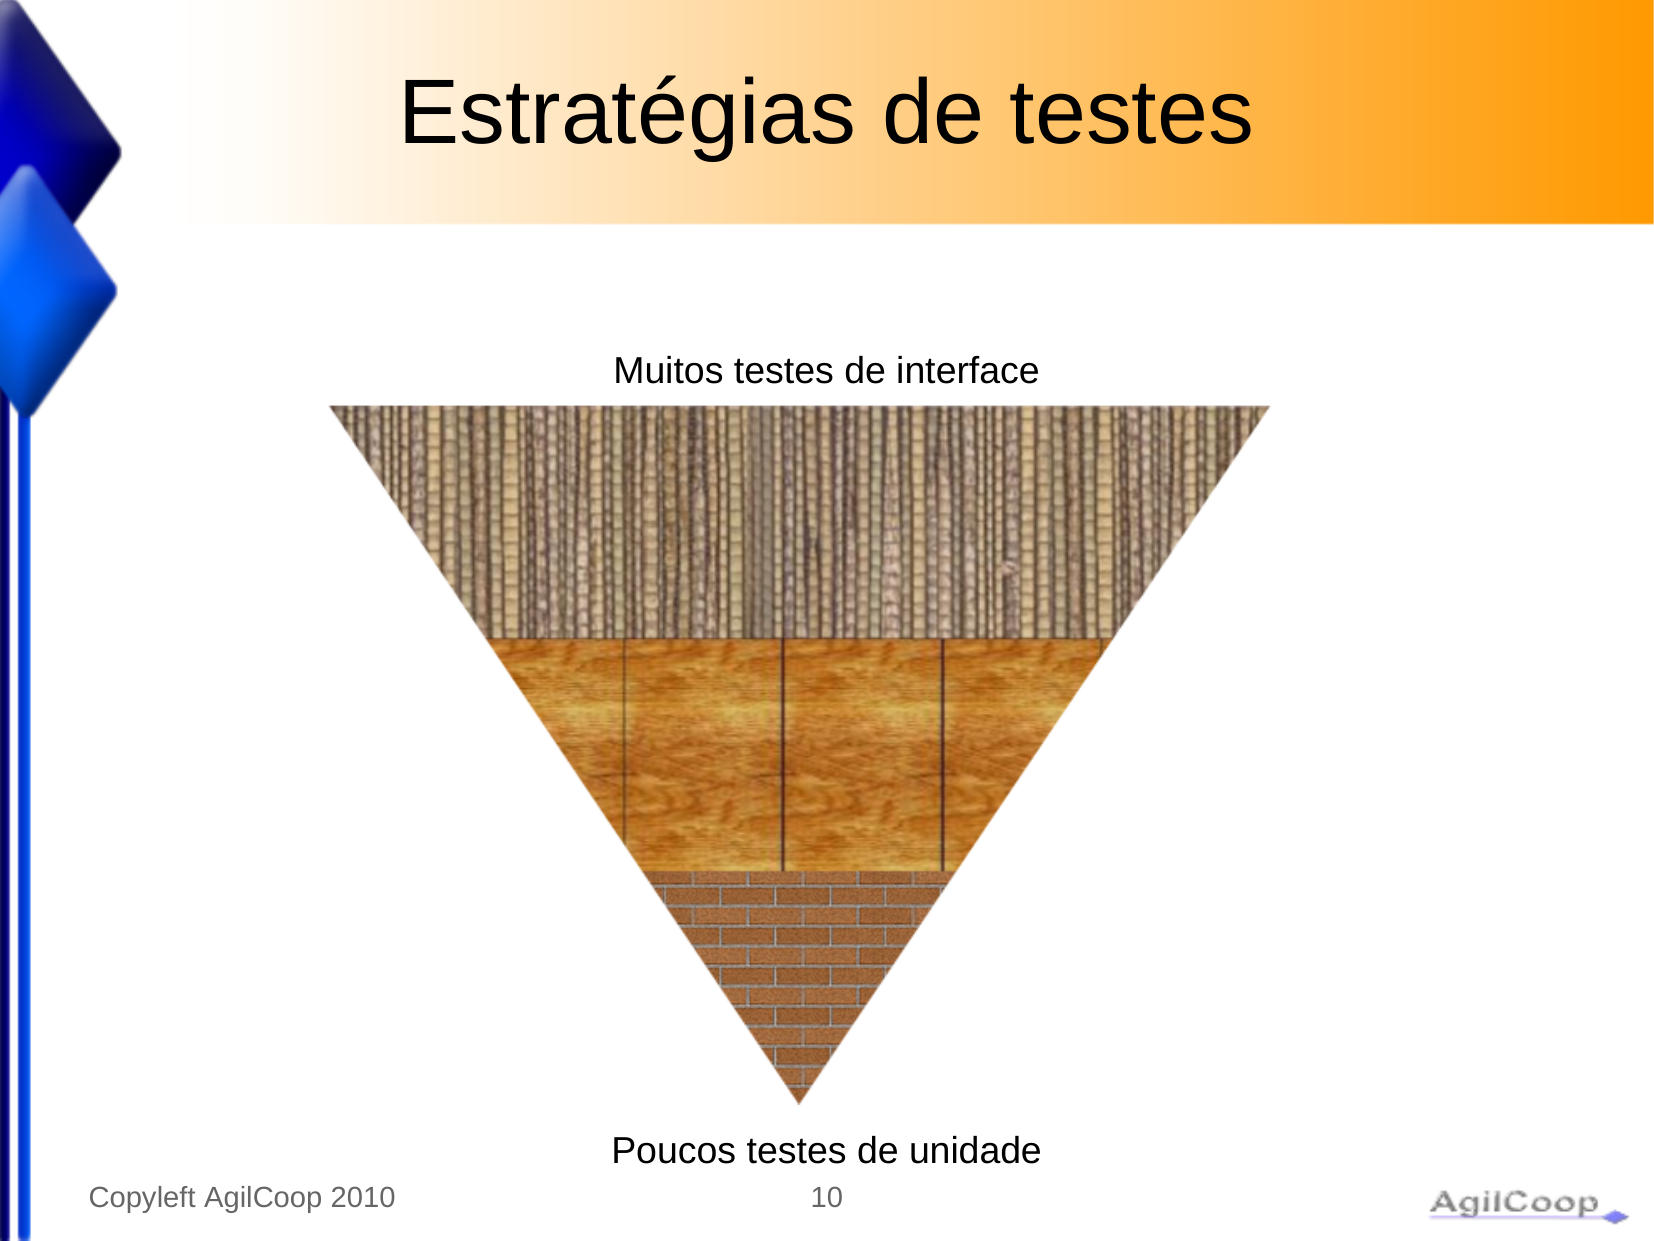

# Estratégias de testes
Muitos testes de interface
Poucos testes de unidade
10
Copyleft AgilCoop 2010